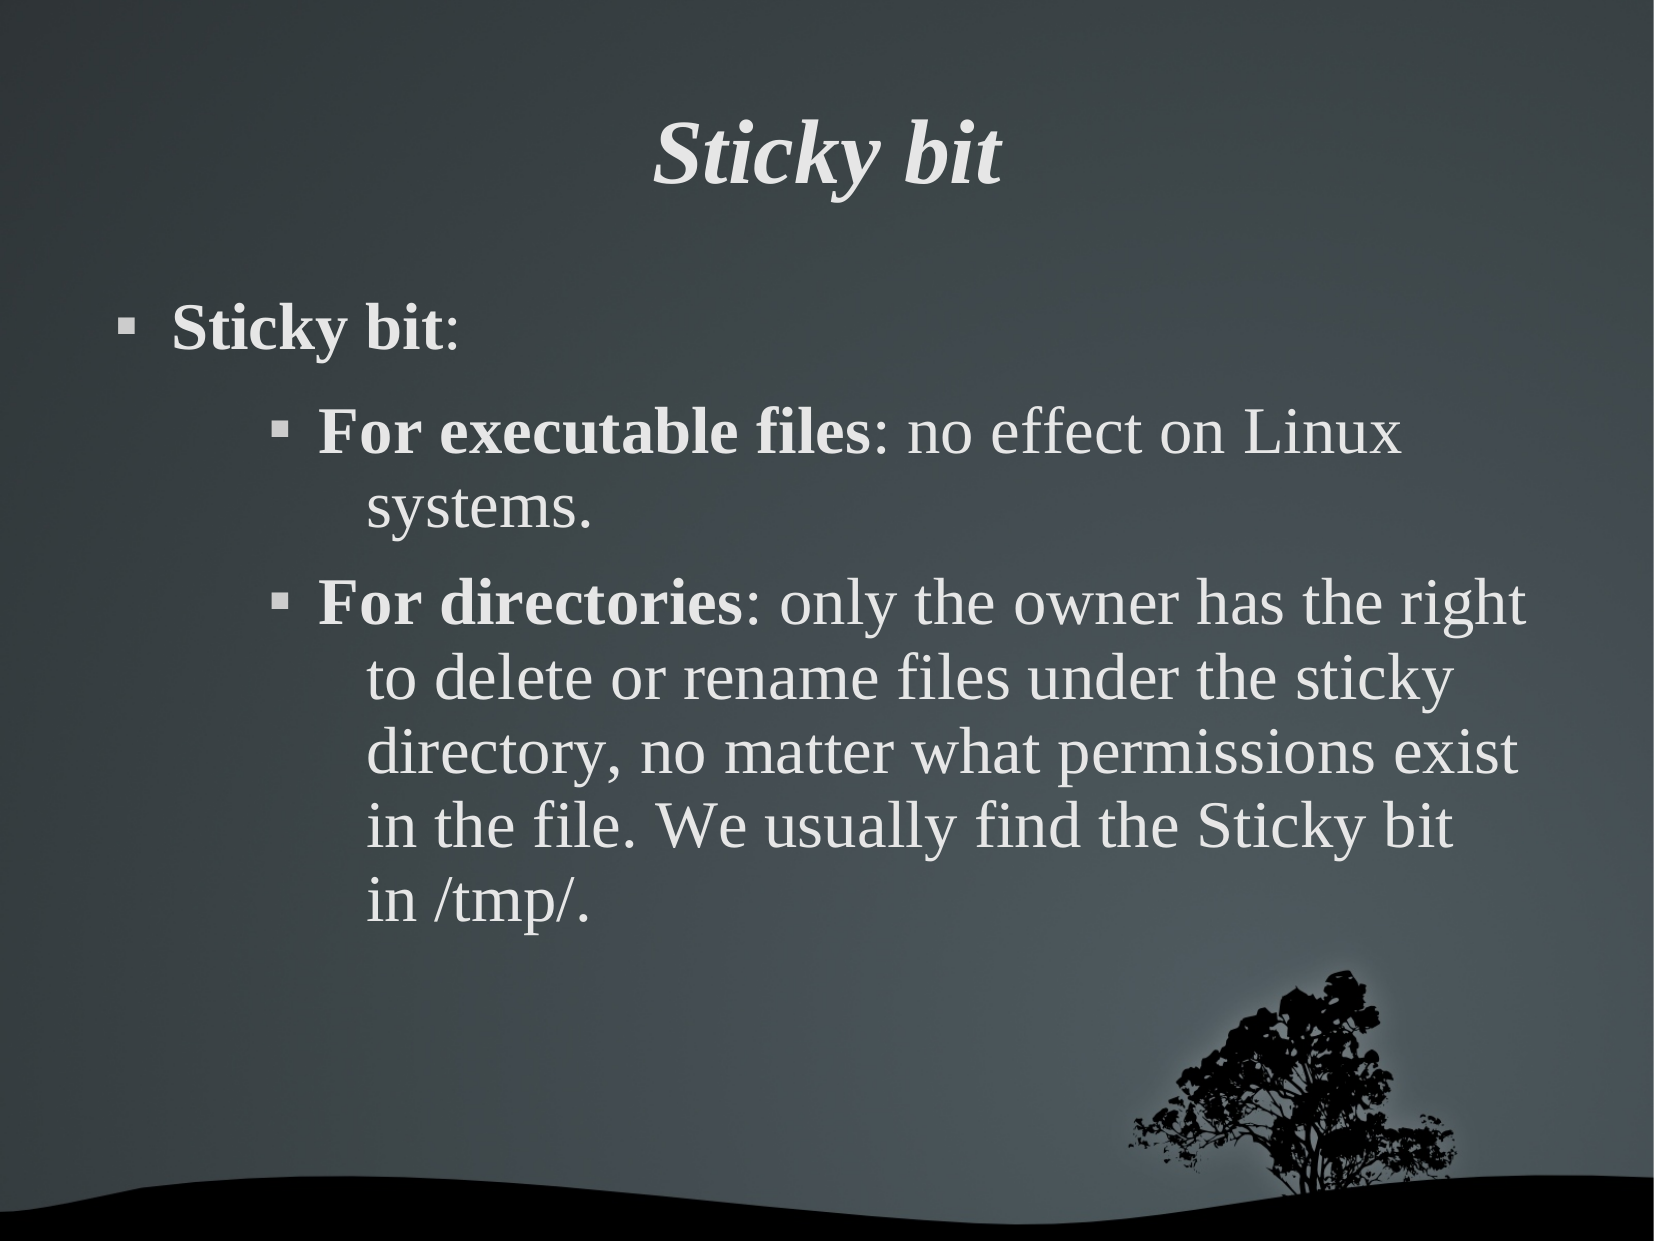

Sticky bit
# Sticky bit:
For executable files: no effect on Linux systems.
For directories: only the owner has the right to delete or rename files under the sticky directory, no matter what permissions exist in the file. We usually find the Sticky bit in /tmp/.